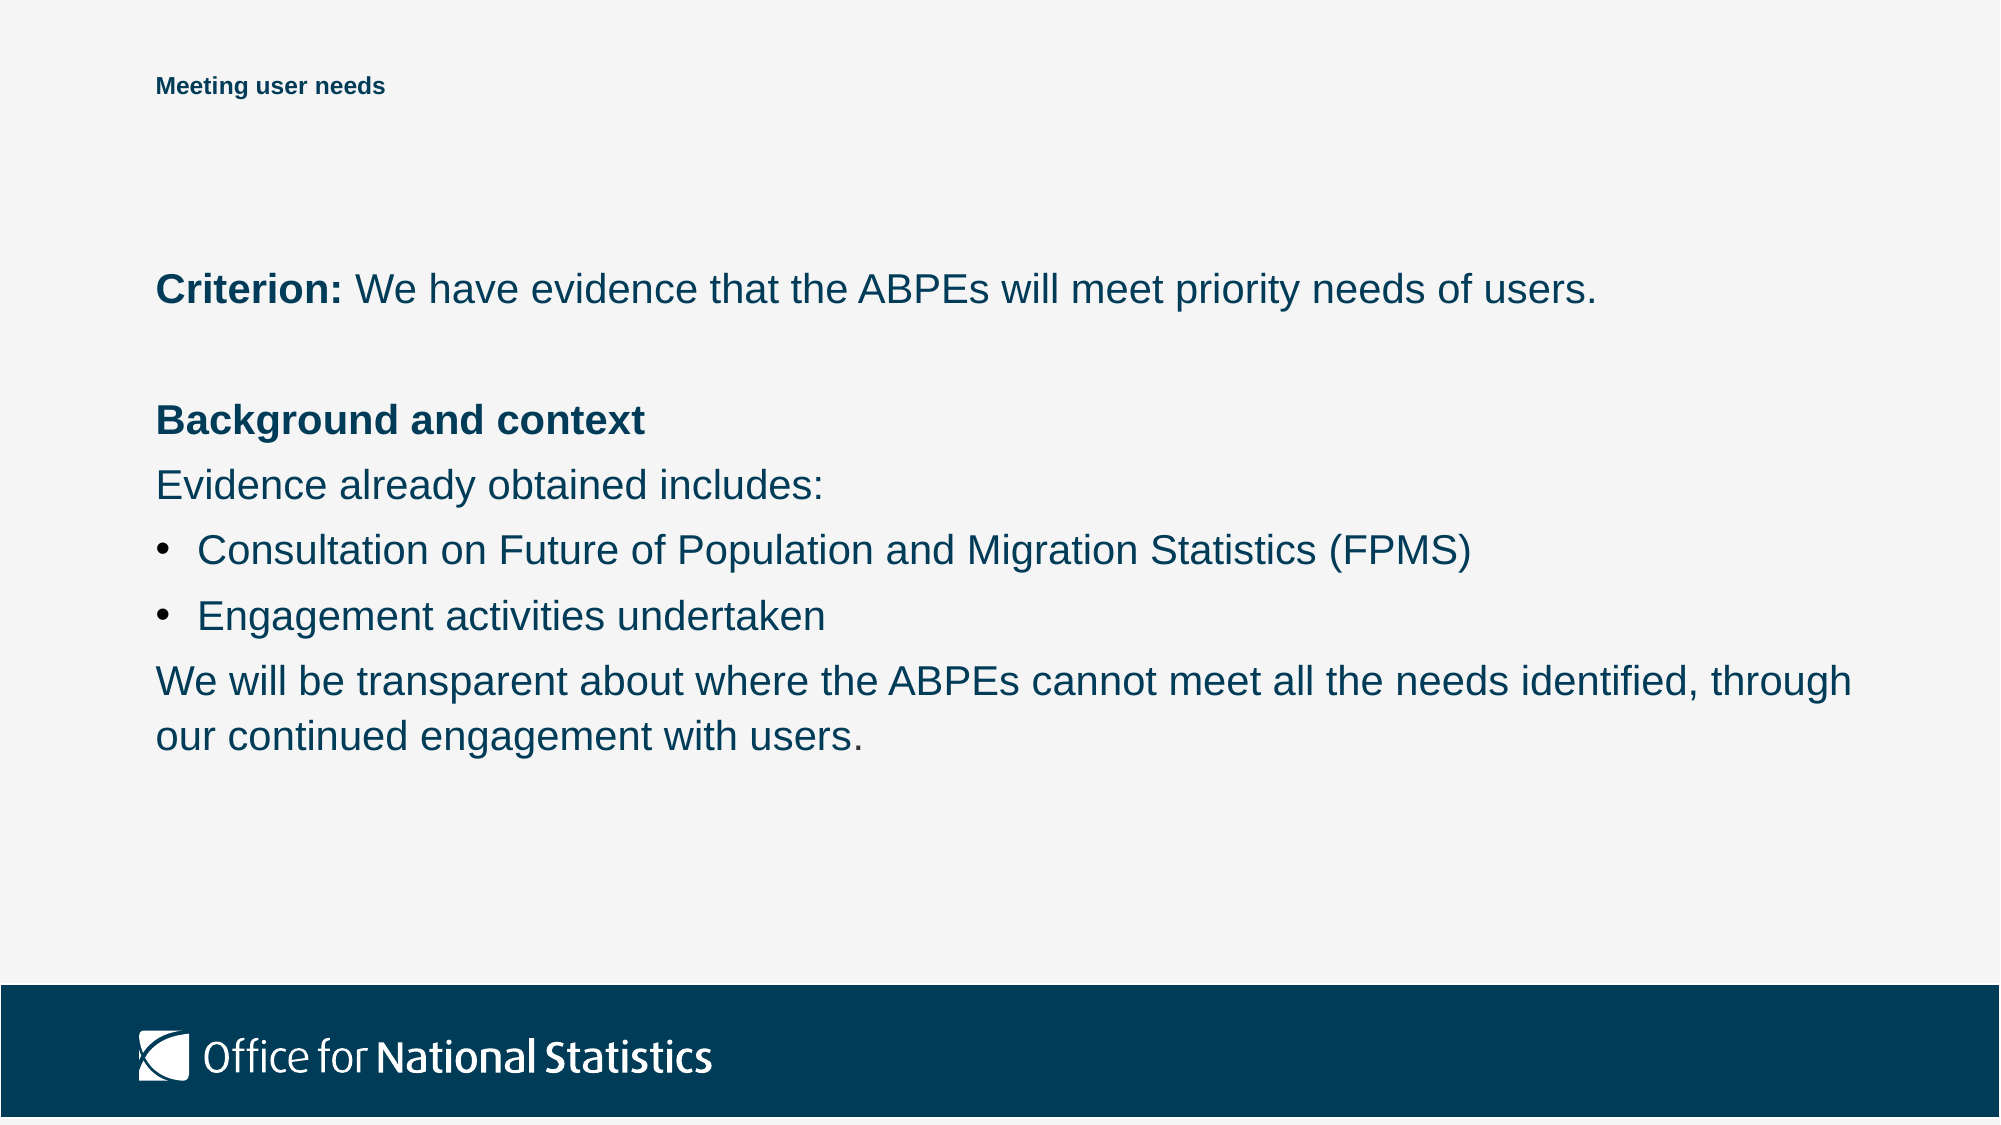

# Meeting user needs
Criterion: We have evidence that the ABPEs will meet priority needs of users.
Background and context
Evidence already obtained includes:
Consultation on Future of Population and Migration Statistics (FPMS)
Engagement activities undertaken
We will be transparent about where the ABPEs cannot meet all the needs identified, through our continued engagement with users.